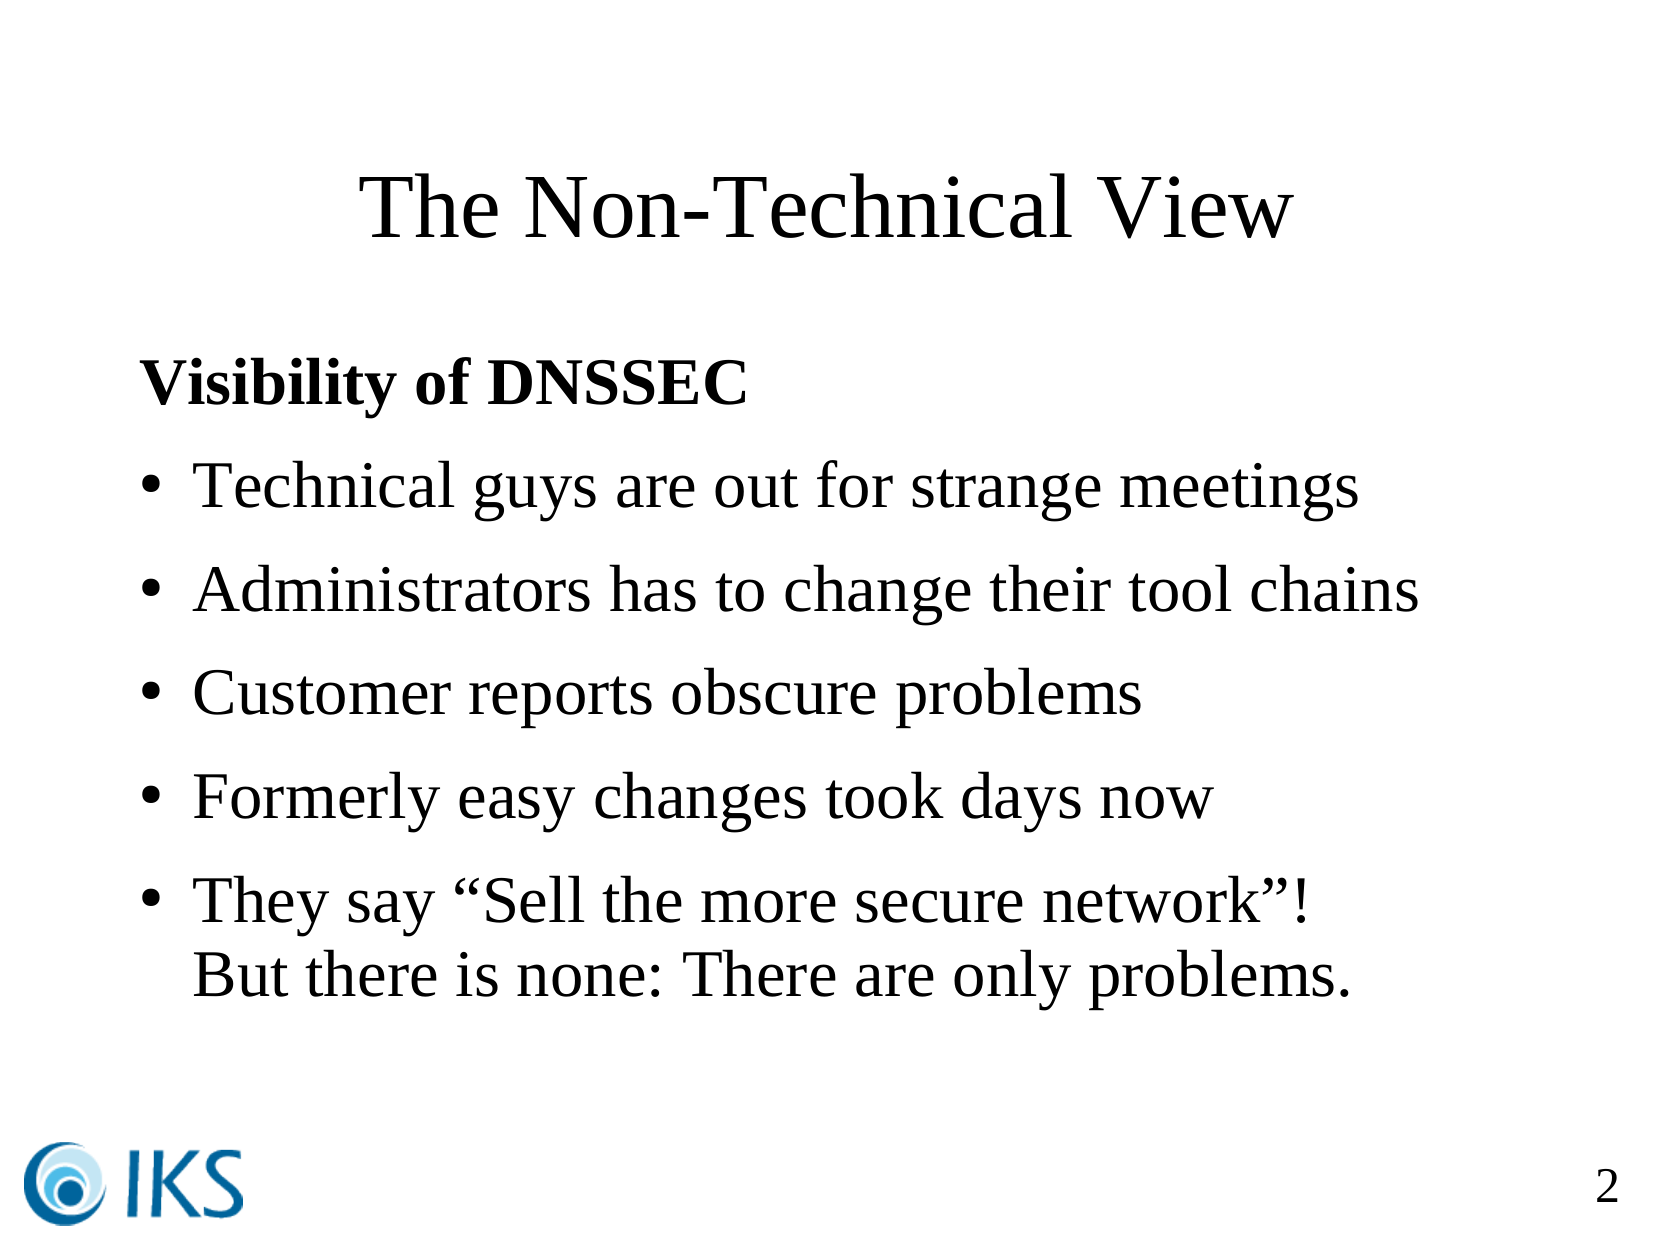

# The Non-Technical View
Visibility of DNSSEC
Technical guys are out for strange meetings
Administrators has to change their tool chains
Customer reports obscure problems
Formerly easy changes took days now
They say “Sell the more secure network”!
But there is none: There are only problems.